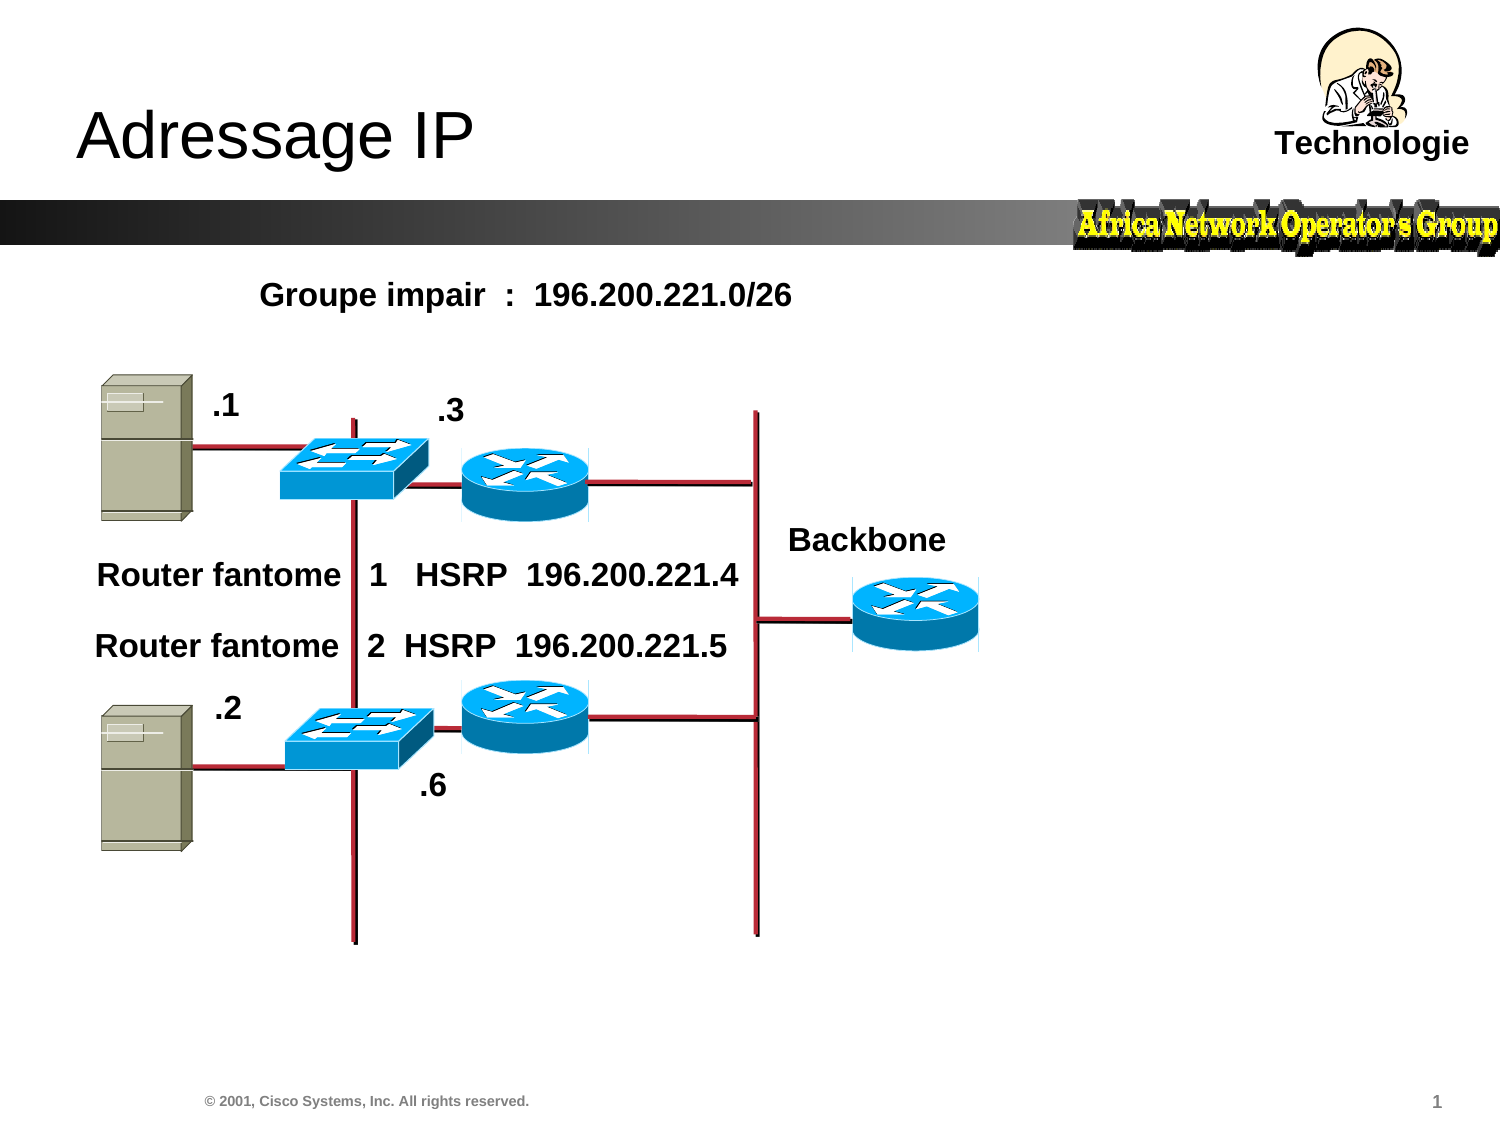

Technologie
# Adressage IP
Groupe impair : 196.200.221.0/26
.1
.3
Backbone
Router fantome 1 HSRP 196.200.221.4
Router fantome 2 HSRP 196.200.221.5
.2
.6